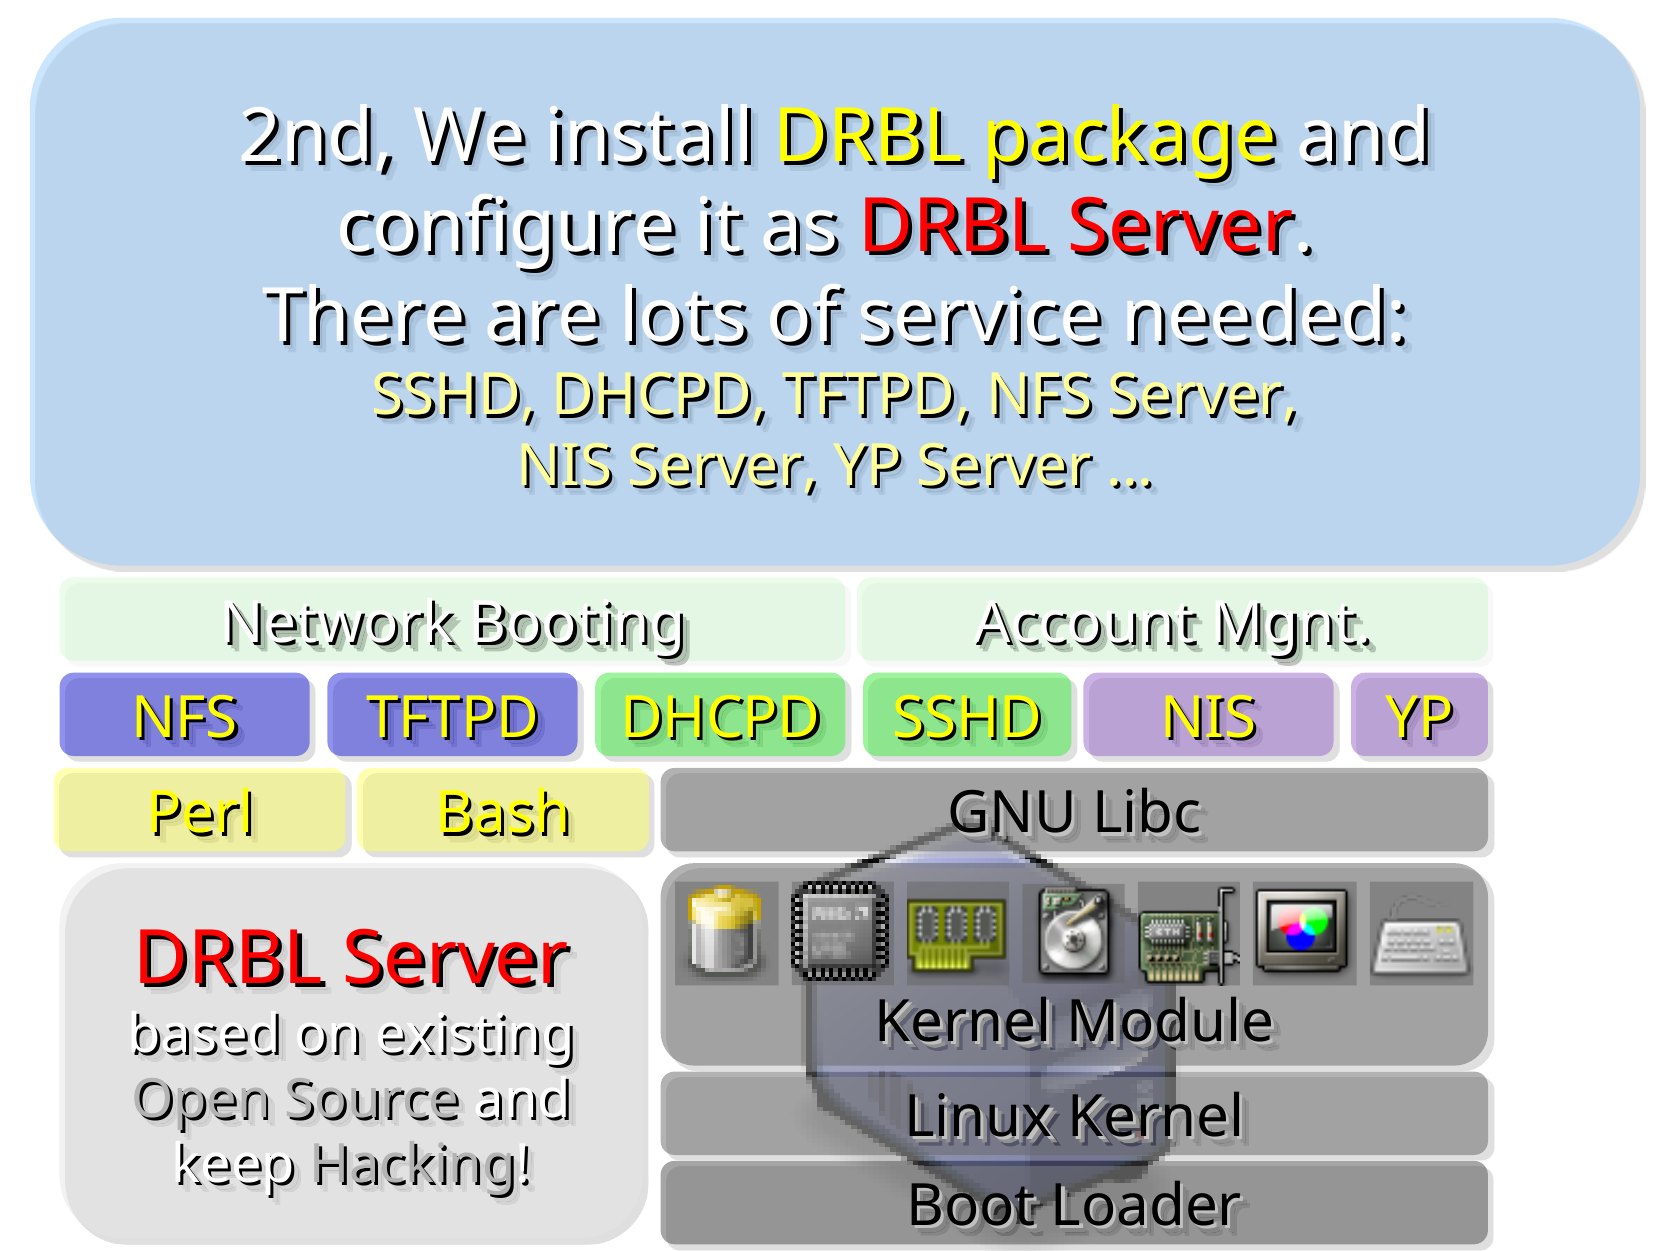

2nd, We install DRBL package and configure it as DRBL Server.
There are lots of service needed:
SSHD, DHCPD, TFTPD, NFS Server,
NIS Server, YP Server ...
Network Booting
Account Mgnt.
NFS
TFTPD
DHCPD
NIS
YP
SSHD
Perl
Bash
DRBL Server
based on existing
Open Source and
keep Hacking!
GNU Libc
Kernel Module
Linux Kernel
Boot Loader